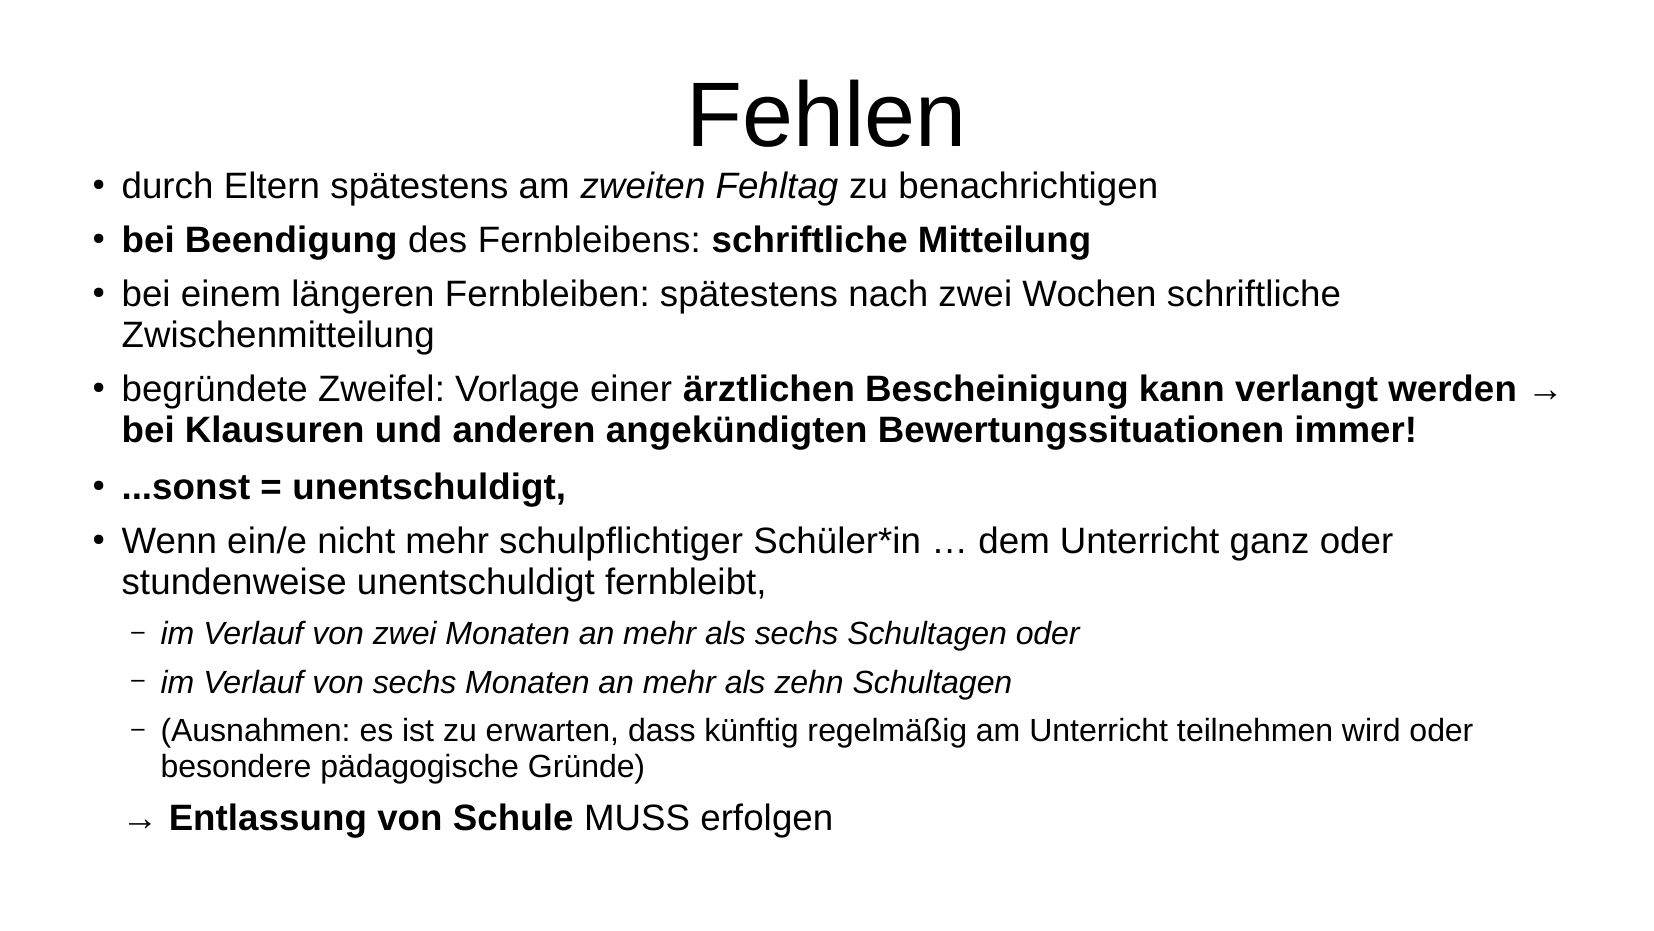

# Fehlen
durch Eltern spätestens am zweiten Fehltag zu benachrichtigen
bei Beendigung des Fernbleibens: schriftliche Mitteilung
bei einem längeren Fernbleiben: spätestens nach zwei Wochen schriftliche Zwischenmitteilung
begründete Zweifel: Vorlage einer ärztlichen Bescheinigung kann verlangt werden → bei Klausuren und anderen angekündigten Bewertungssituationen immer!
...sonst = unentschuldigt,
Wenn ein/e nicht mehr schulpflichtiger Schüler*in … dem Unterricht ganz oder stundenweise unentschuldigt fernbleibt,
im Verlauf von zwei Monaten an mehr als sechs Schultagen oder
im Verlauf von sechs Monaten an mehr als zehn Schultagen
(Ausnahmen: es ist zu erwarten, dass künftig regelmäßig am Unterricht teilnehmen wird oder besondere pädagogische Gründe)
→ Entlassung von Schule MUSS erfolgen